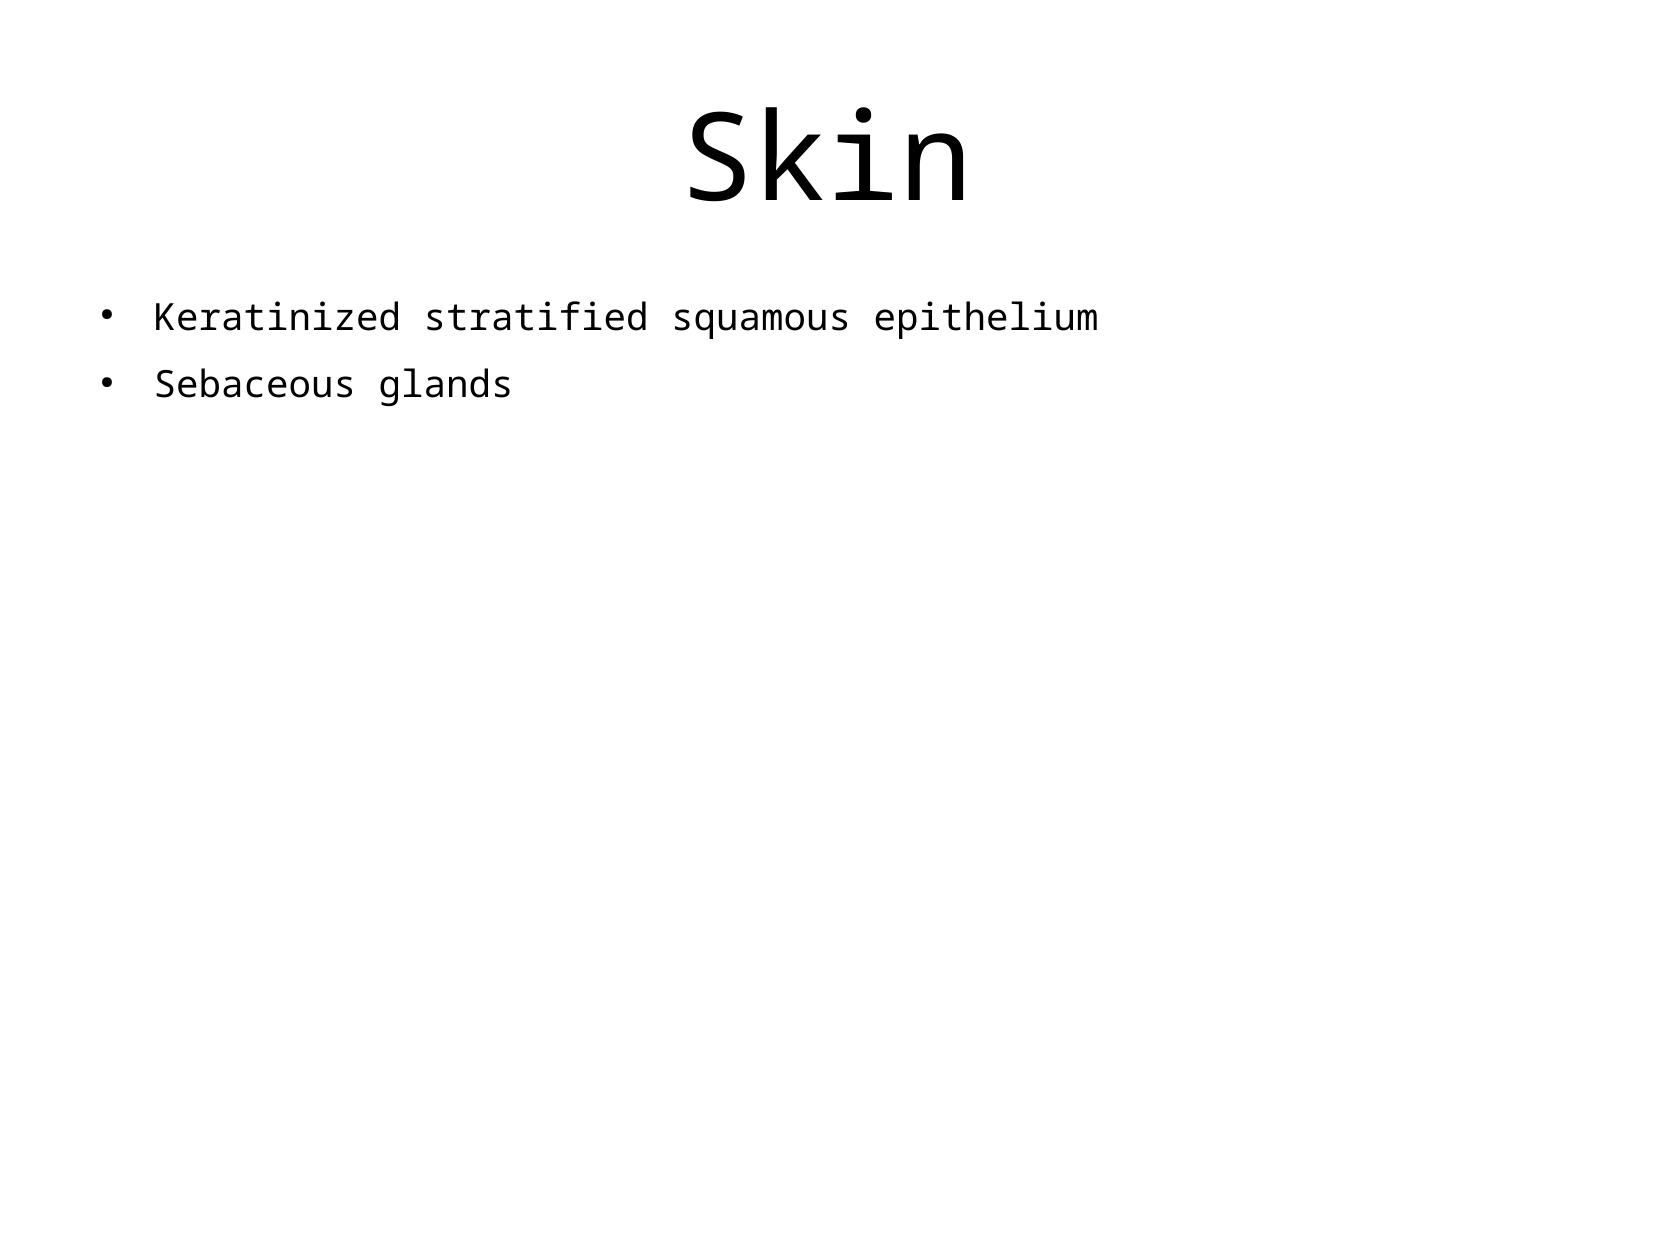

# Skin
Keratinized stratified squamous epithelium
Sebaceous glands